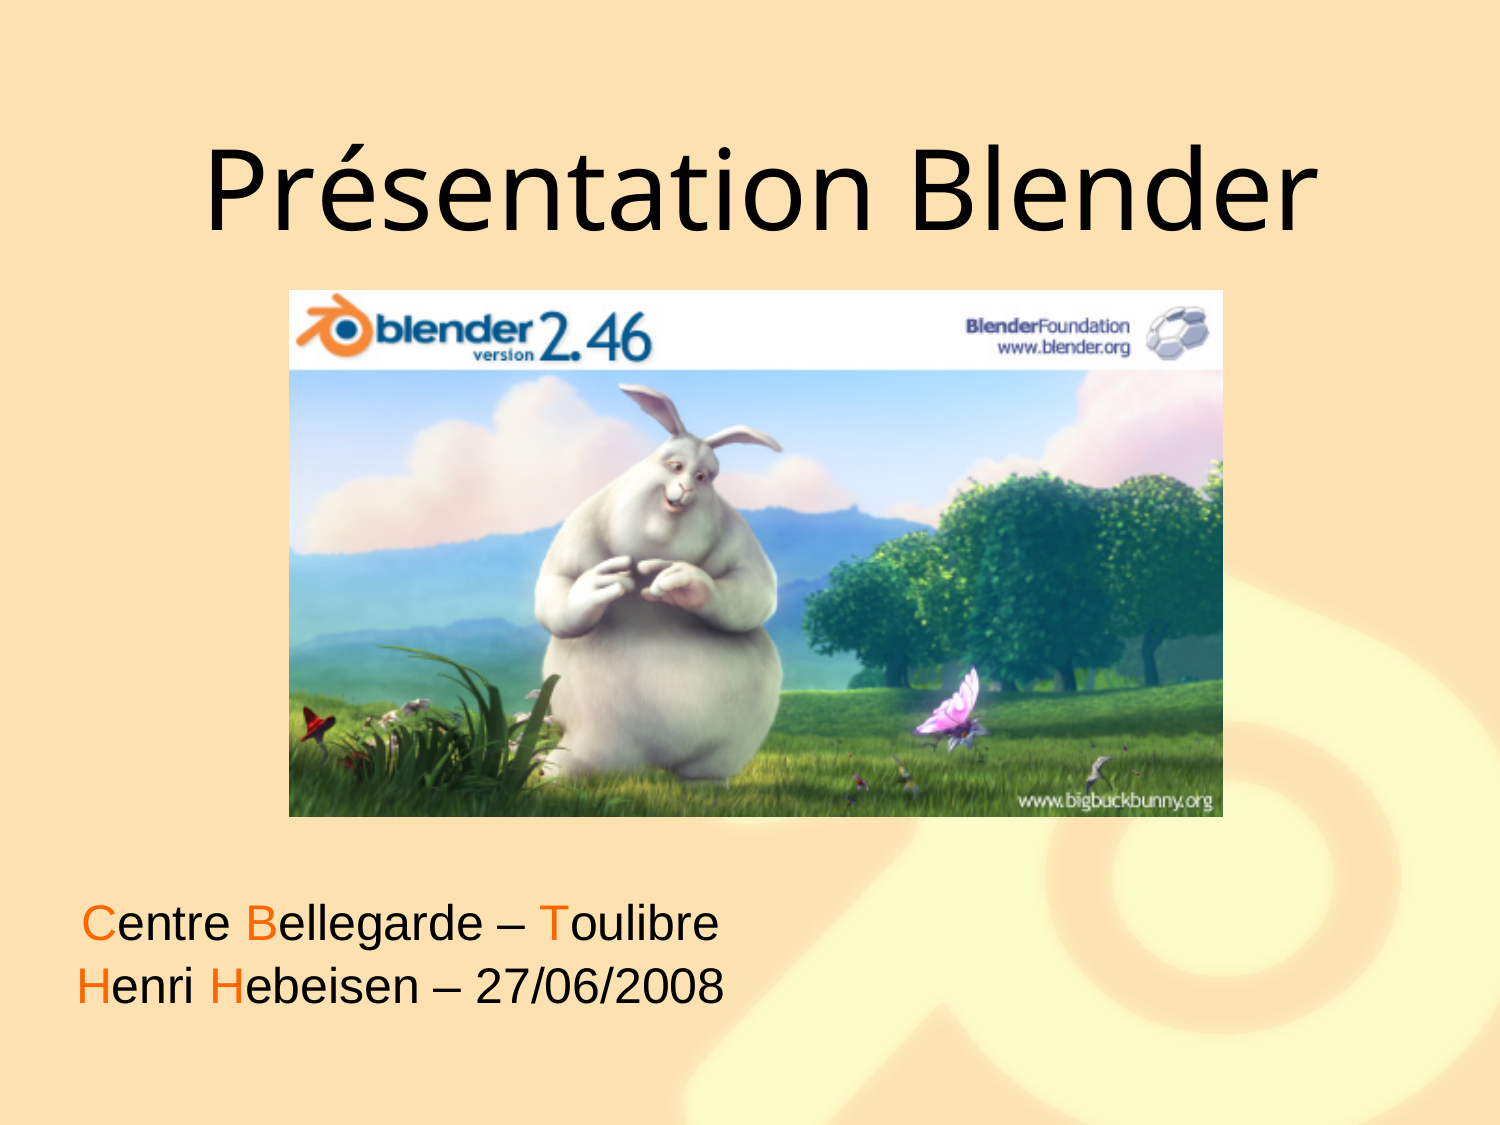

# Présentation Blender
Centre Bellegarde – Toulibre
Henri Hebeisen – 27/06/2008